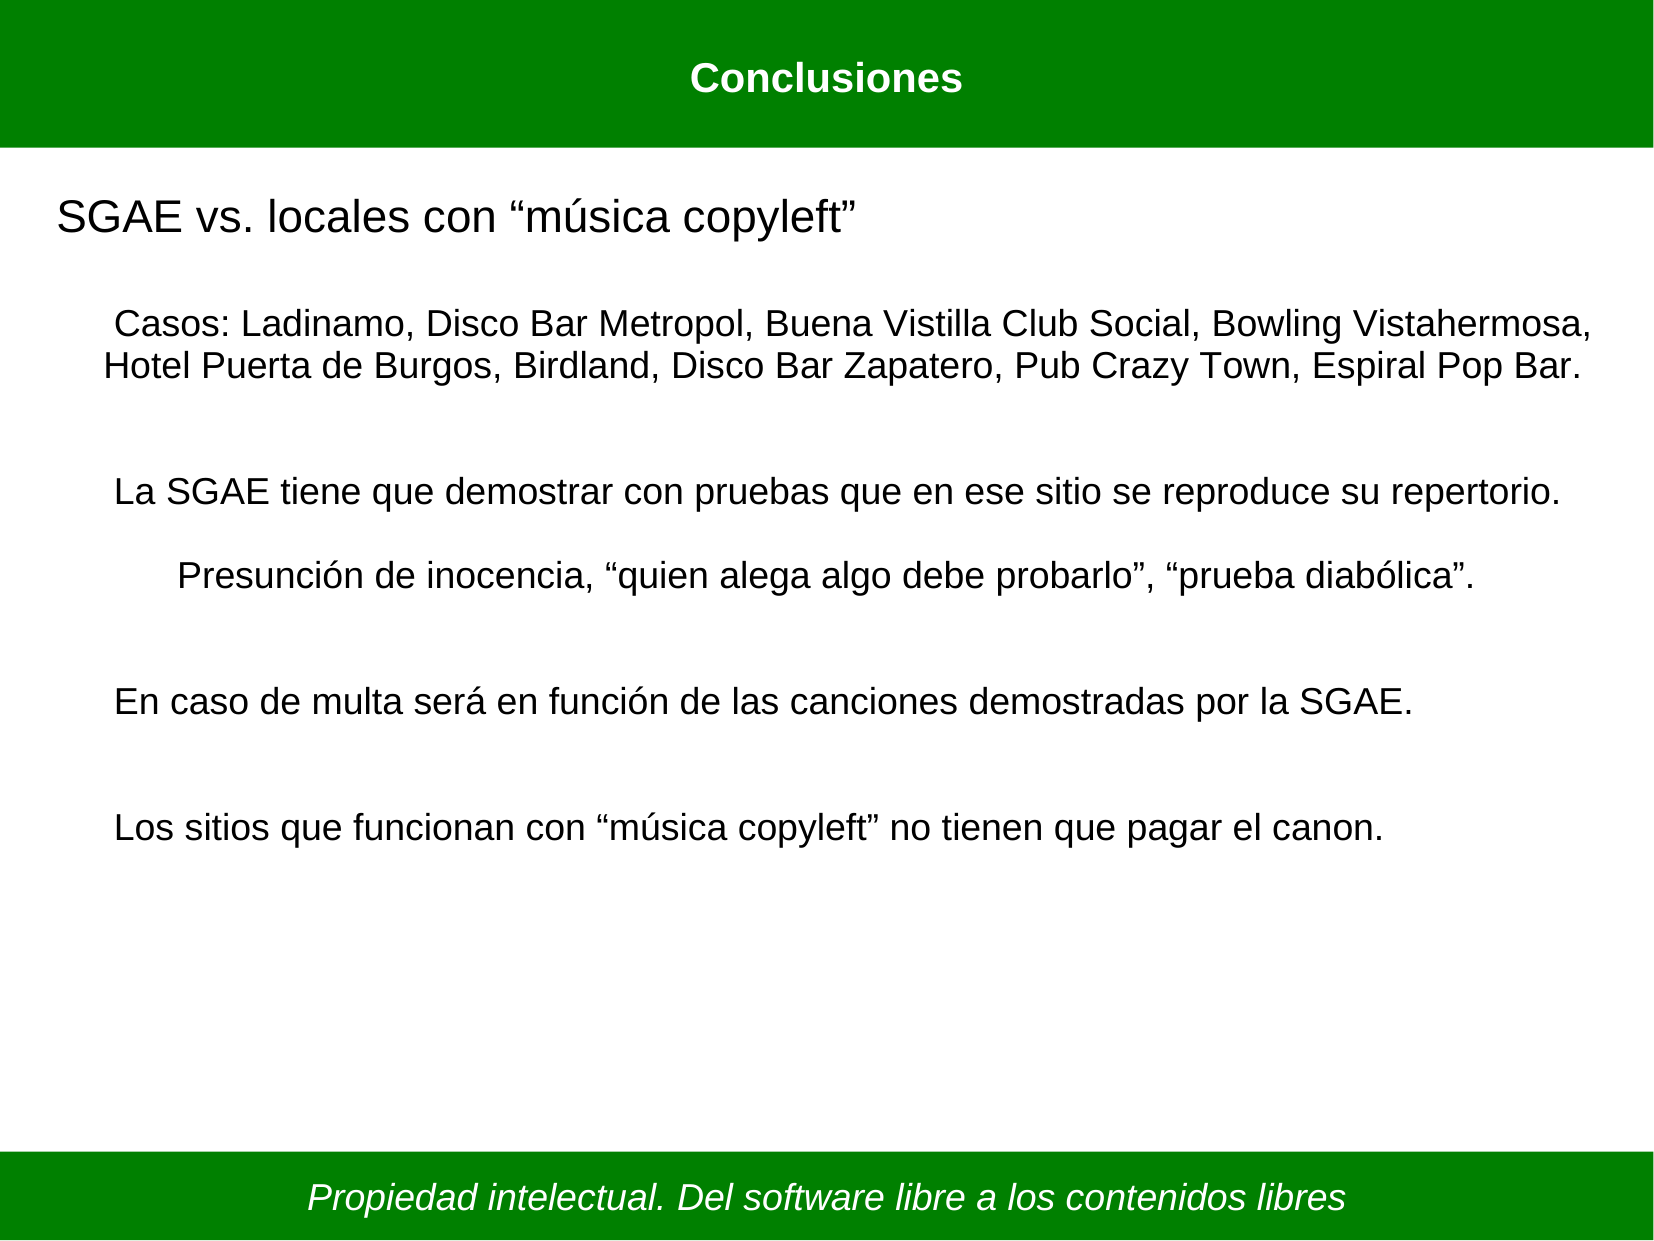

Conclusiones
SGAE vs. locales con “música copyleft”
 Casos: Ladinamo, Disco Bar Metropol, Buena Vistilla Club Social, Bowling Vistahermosa, Hotel Puerta de Burgos, Birdland, Disco Bar Zapatero, Pub Crazy Town, Espiral Pop Bar.
 La SGAE tiene que demostrar con pruebas que en ese sitio se reproduce su repertorio.
	Presunción de inocencia, “quien alega algo debe probarlo”, “prueba diabólica”.
 En caso de multa será en función de las canciones demostradas por la SGAE.
 Los sitios que funcionan con “música copyleft” no tienen que pagar el canon.
Propiedad intelectual. Del software libre a los contenidos libres